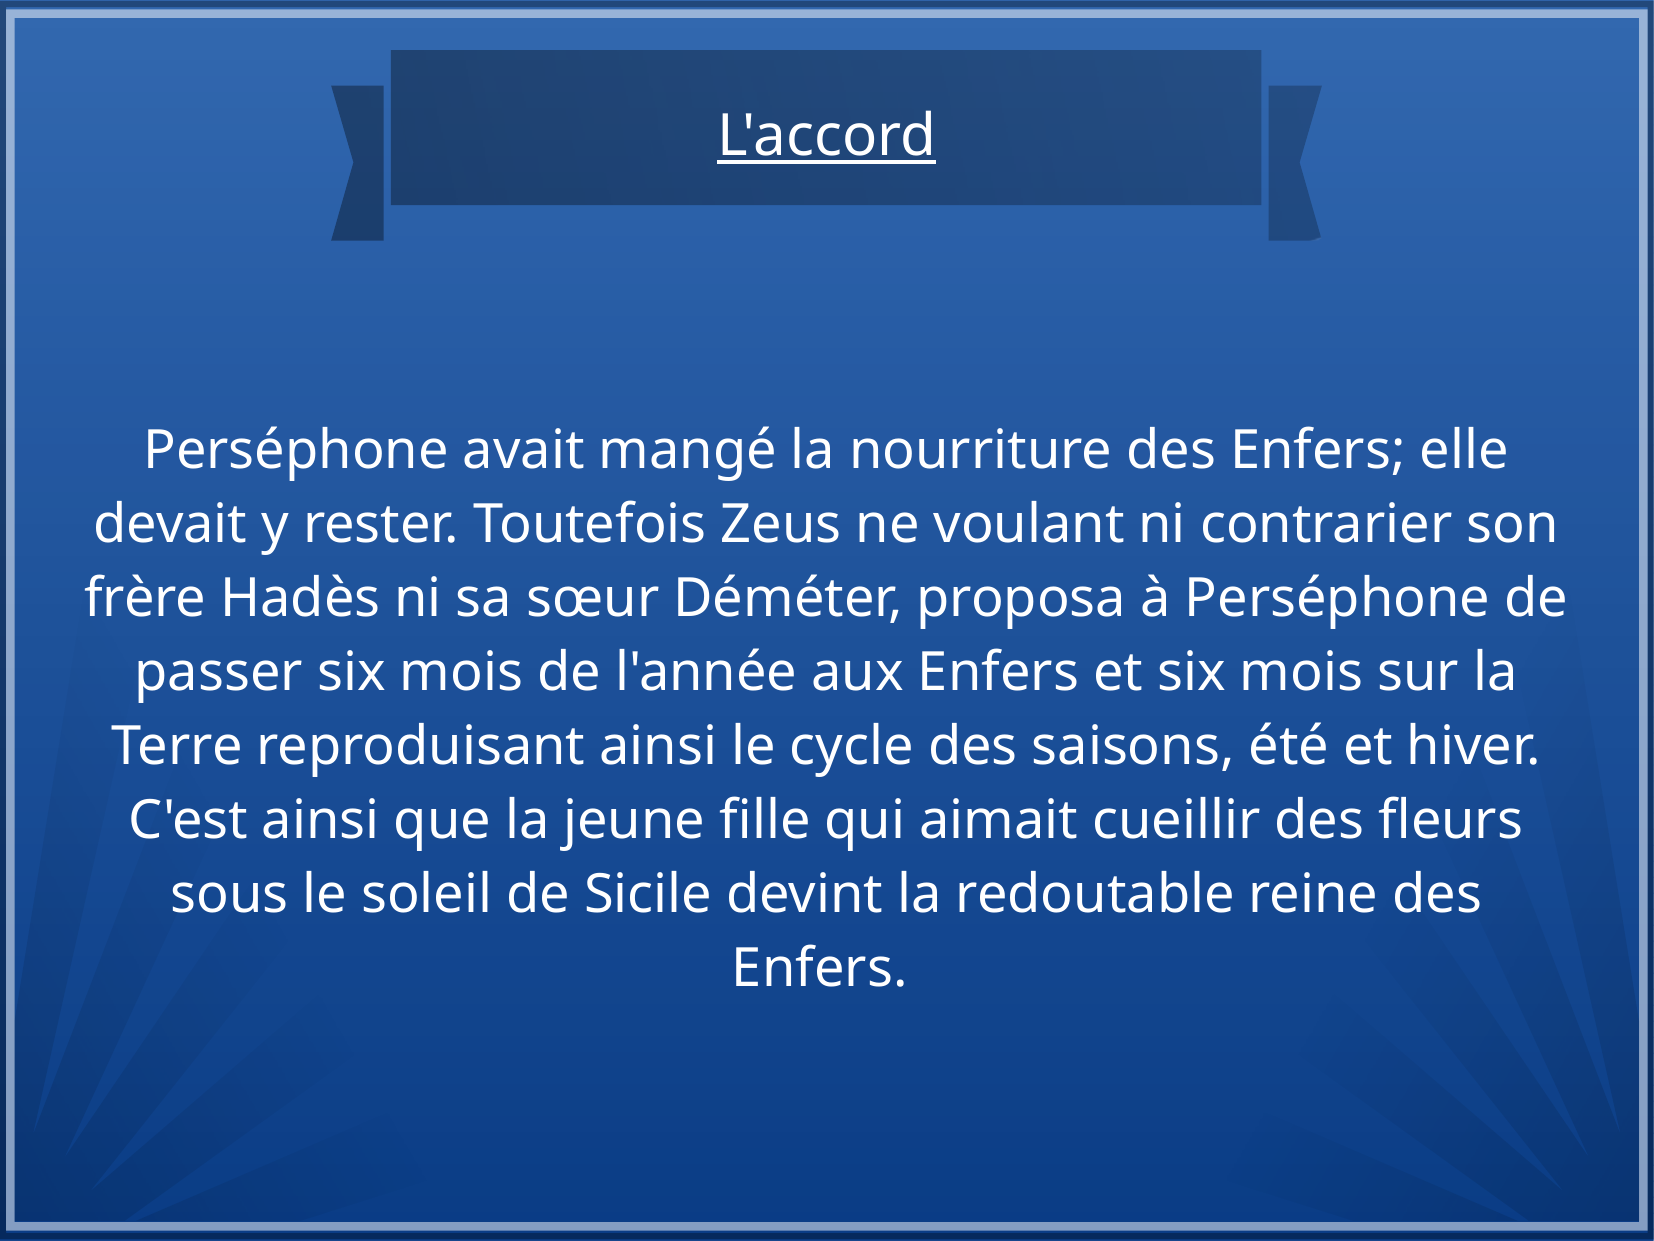

# L'accord
Perséphone avait mangé la nourriture des Enfers; elle devait y rester. Toutefois Zeus ne voulant ni contrarier son frère Hadès ni sa sœur Déméter, proposa à Perséphone de passer six mois de l'année aux Enfers et six mois sur la Terre reproduisant ainsi le cycle des saisons, été et hiver. C'est ainsi que la jeune fille qui aimait cueillir des fleurs sous le soleil de Sicile devint la redoutable reine des Enfers.